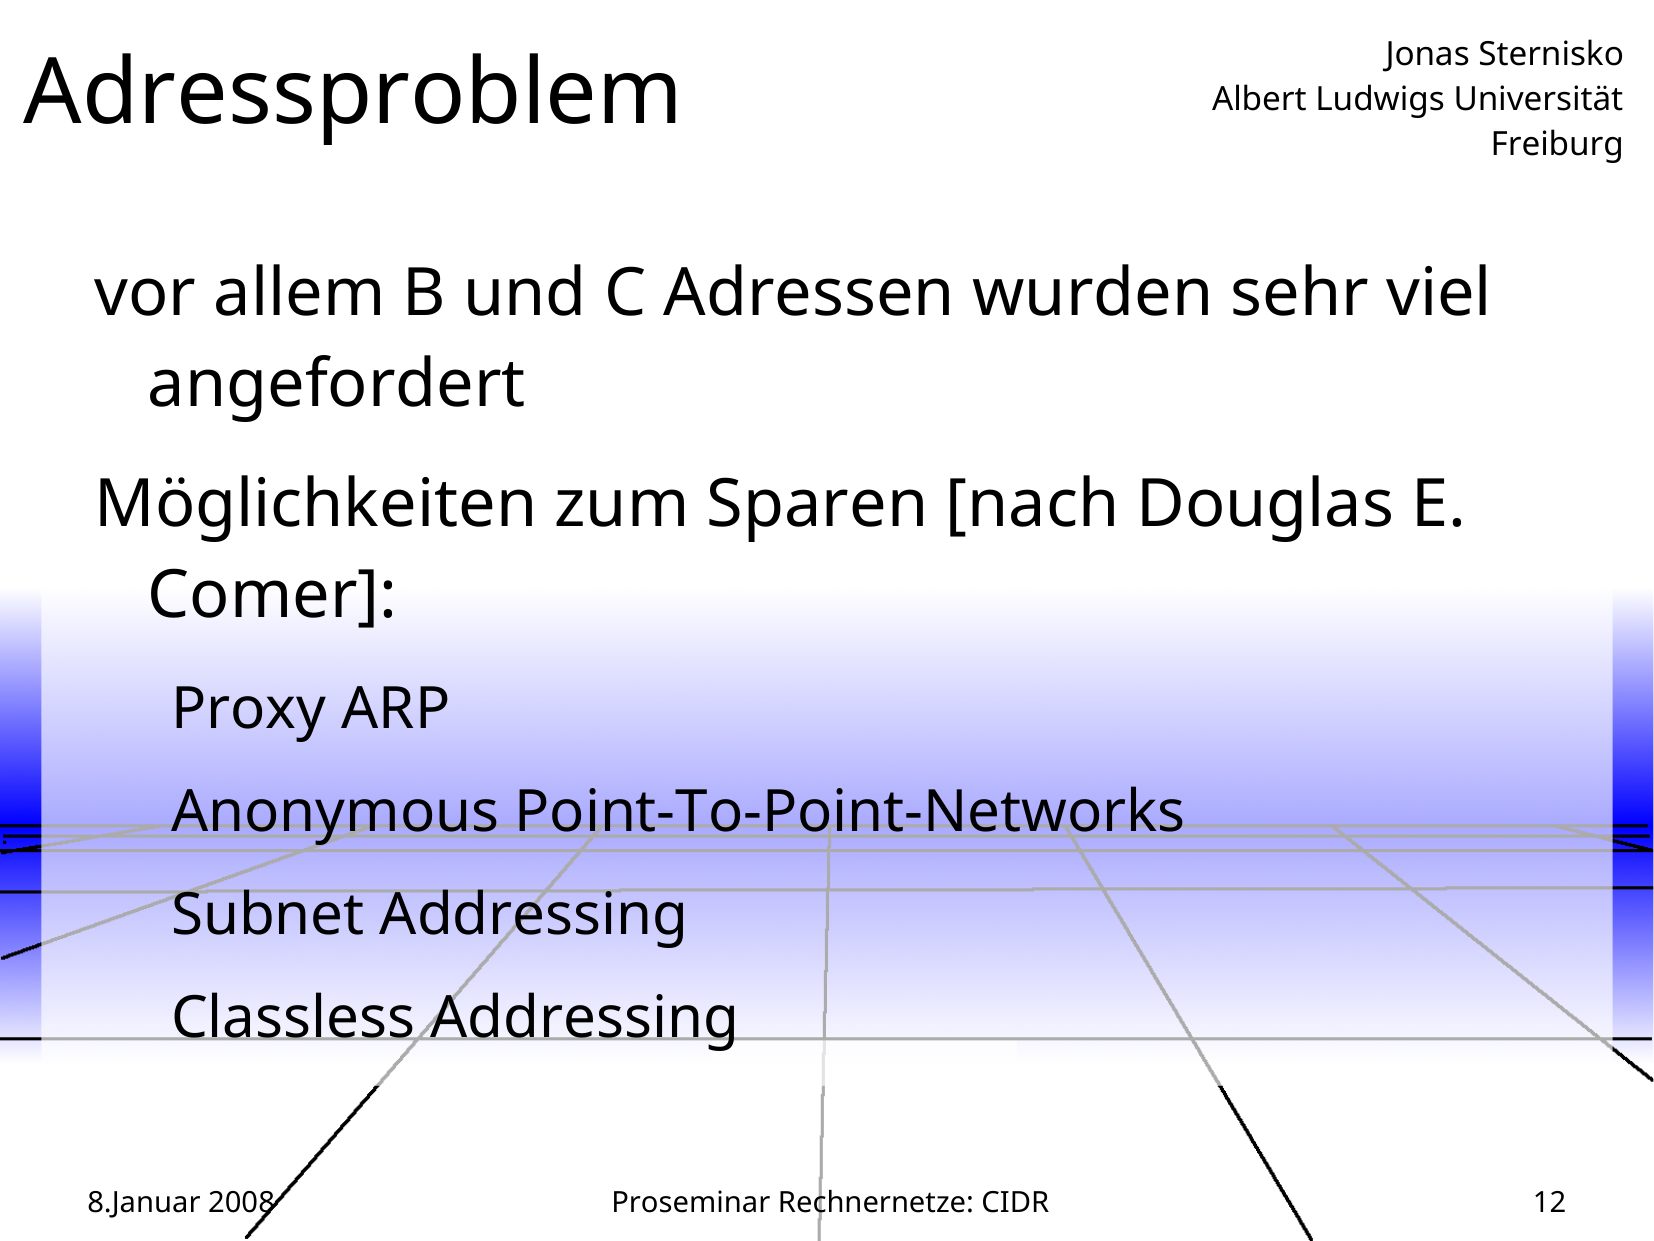

# Adressproblem
vor allem B und C Adressen wurden sehr viel angefordert
Möglichkeiten zum Sparen [nach Douglas E. Comer]:
Proxy ARP
Anonymous Point-To-Point-Networks
Subnet Addressing
Classless Addressing
8.Januar 2008
Proseminar Rechnernetze: CIDR
12